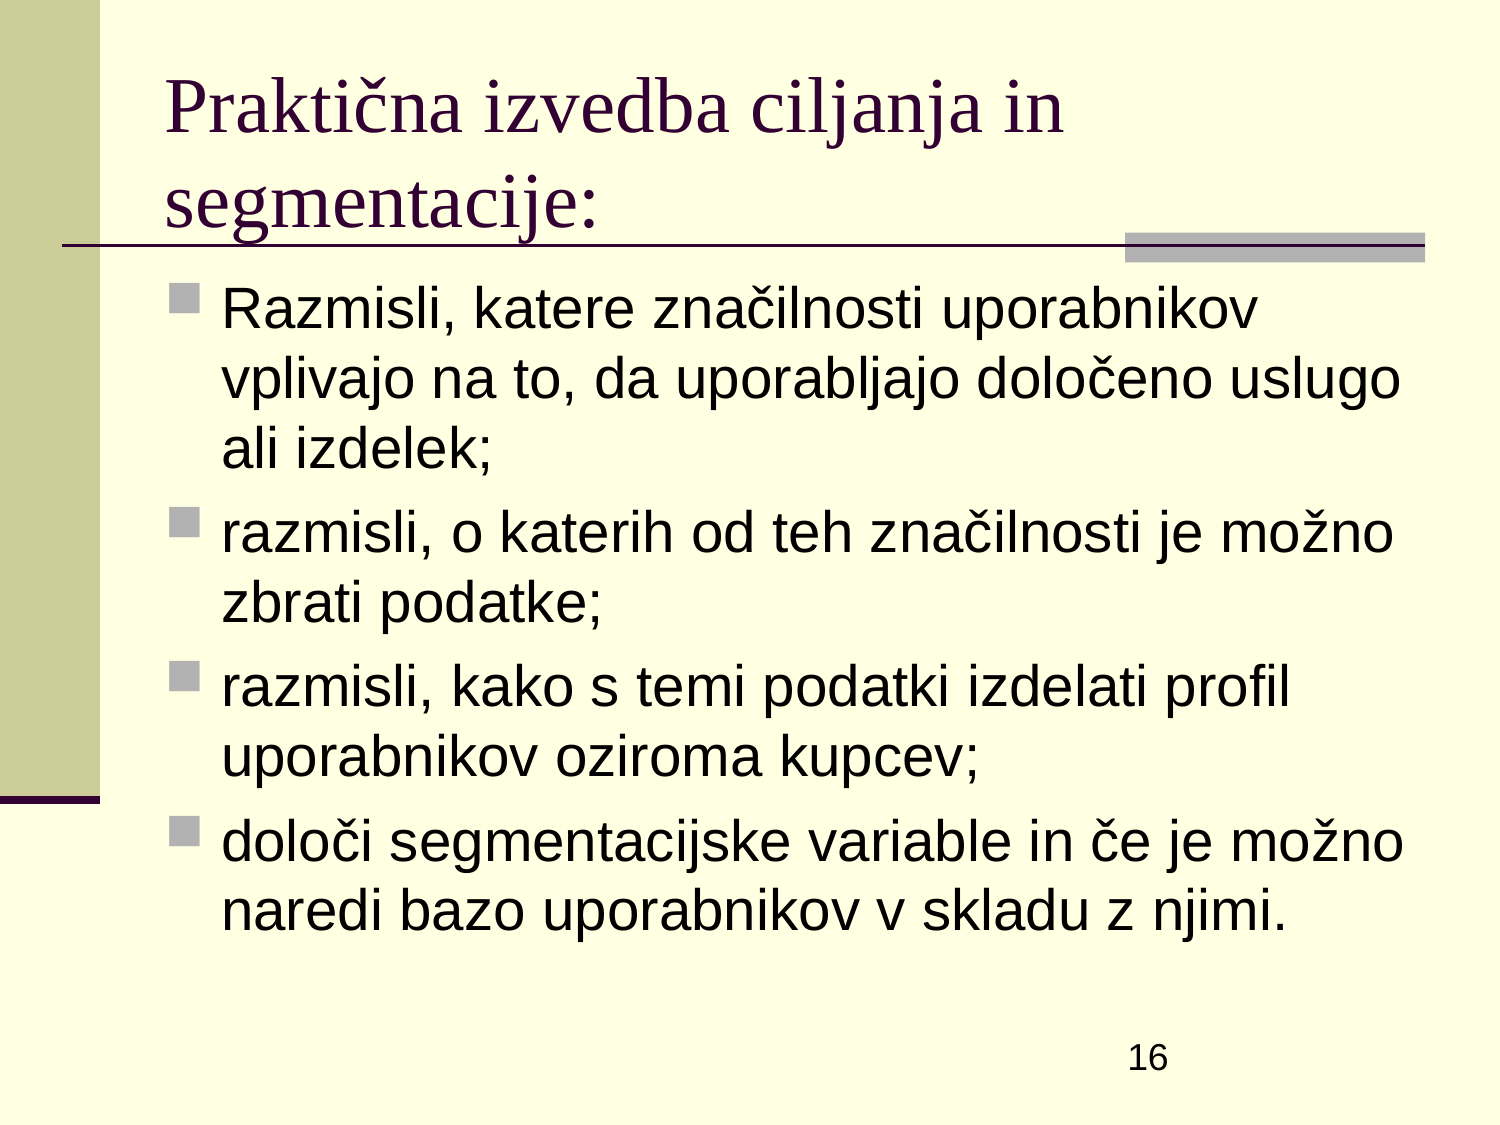

# Praktična izvedba ciljanja in segmentacije:
Razmisli, katere značilnosti uporabnikov vplivajo na to, da uporabljajo določeno uslugo ali izdelek;
razmisli, o katerih od teh značilnosti je možno zbrati podatke;
razmisli, kako s temi podatki izdelati profil uporabnikov oziroma kupcev;
določi segmentacijske variable in če je možno naredi bazo uporabnikov v skladu z njimi.
16